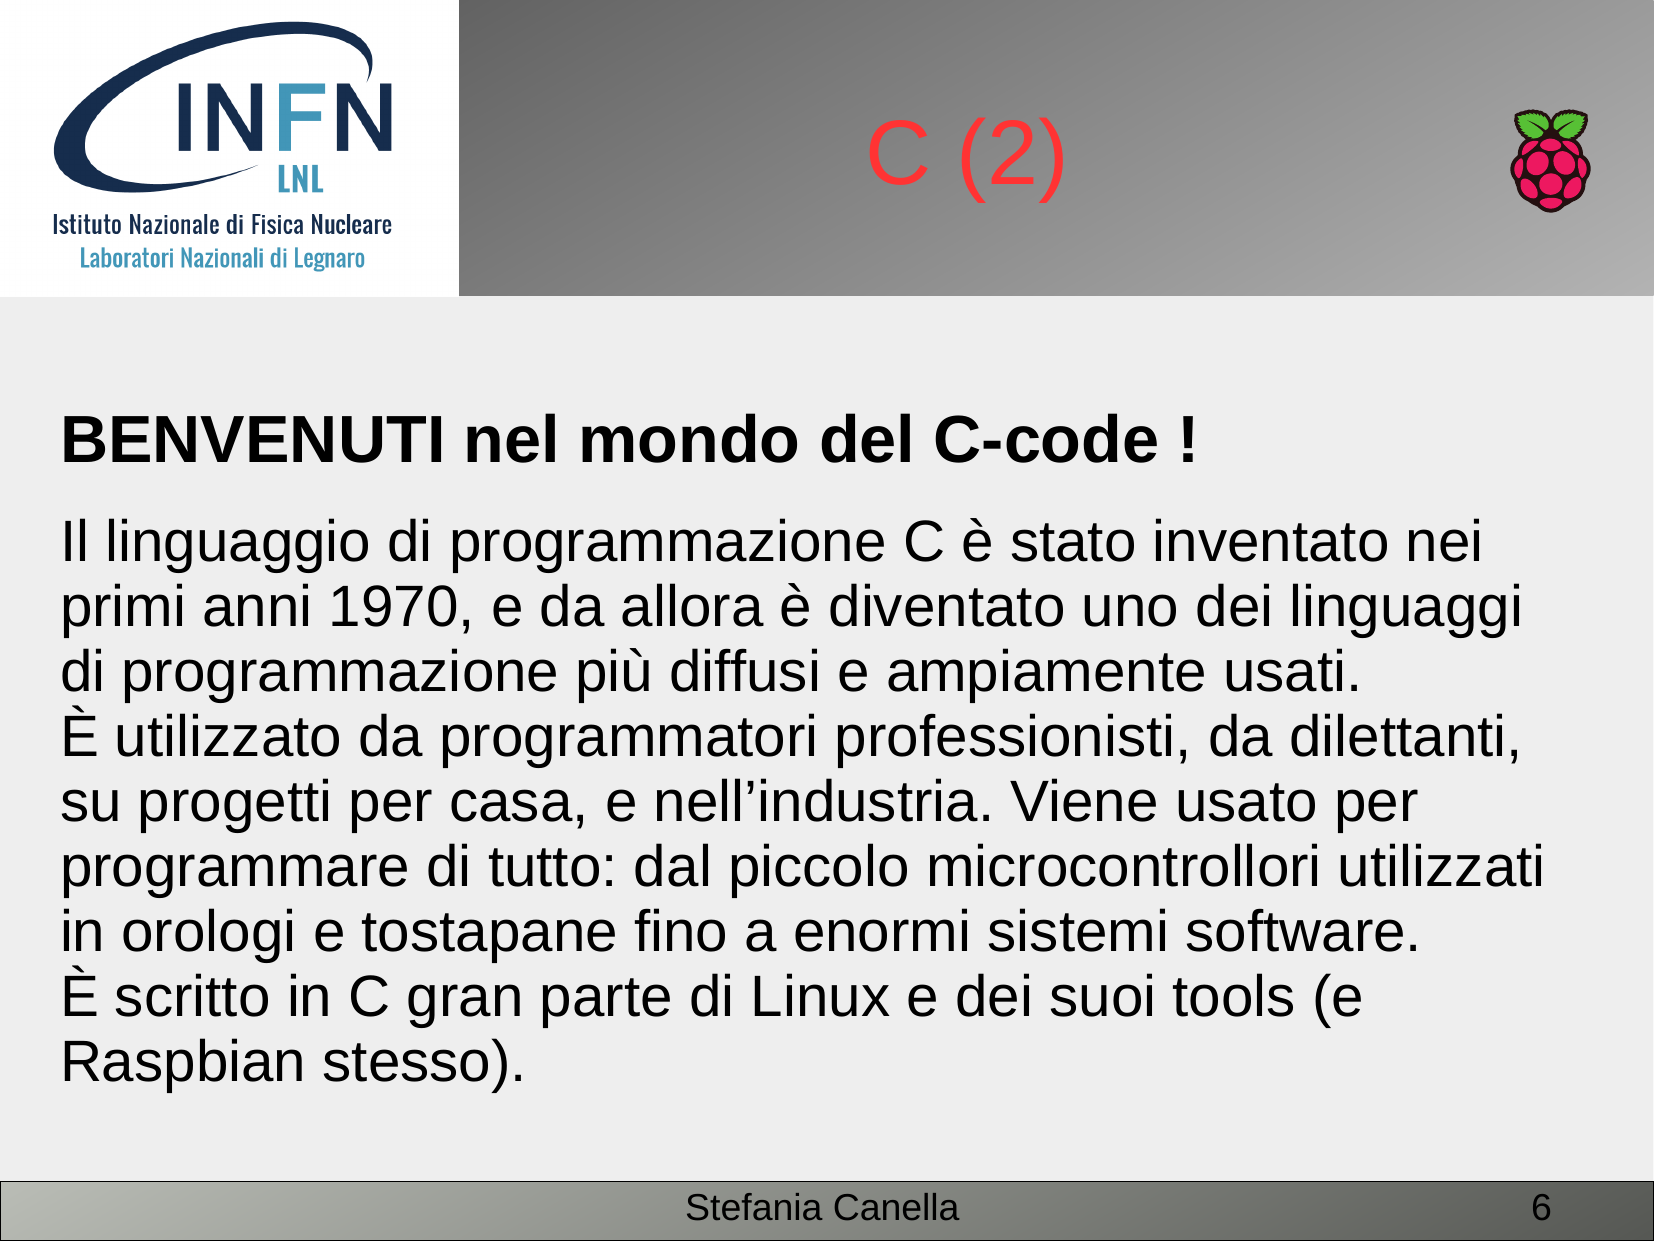

# C (2)
BENVENUTI nel mondo del C-code !
Il linguaggio di programmazione C è stato inventato nei primi anni 1970, e da allora è diventato uno dei linguaggi di programmazione più diffusi e ampiamente usati.
È utilizzato da programmatori professionisti, da dilettanti,
su progetti per casa, e nell’industria. Viene usato per programmare di tutto: dal piccolo microcontrollori utilizzati in orologi e tostapane fino a enormi sistemi software.
È scritto in C gran parte di Linux e dei suoi tools (e Raspbian stesso).
Stefania Canella